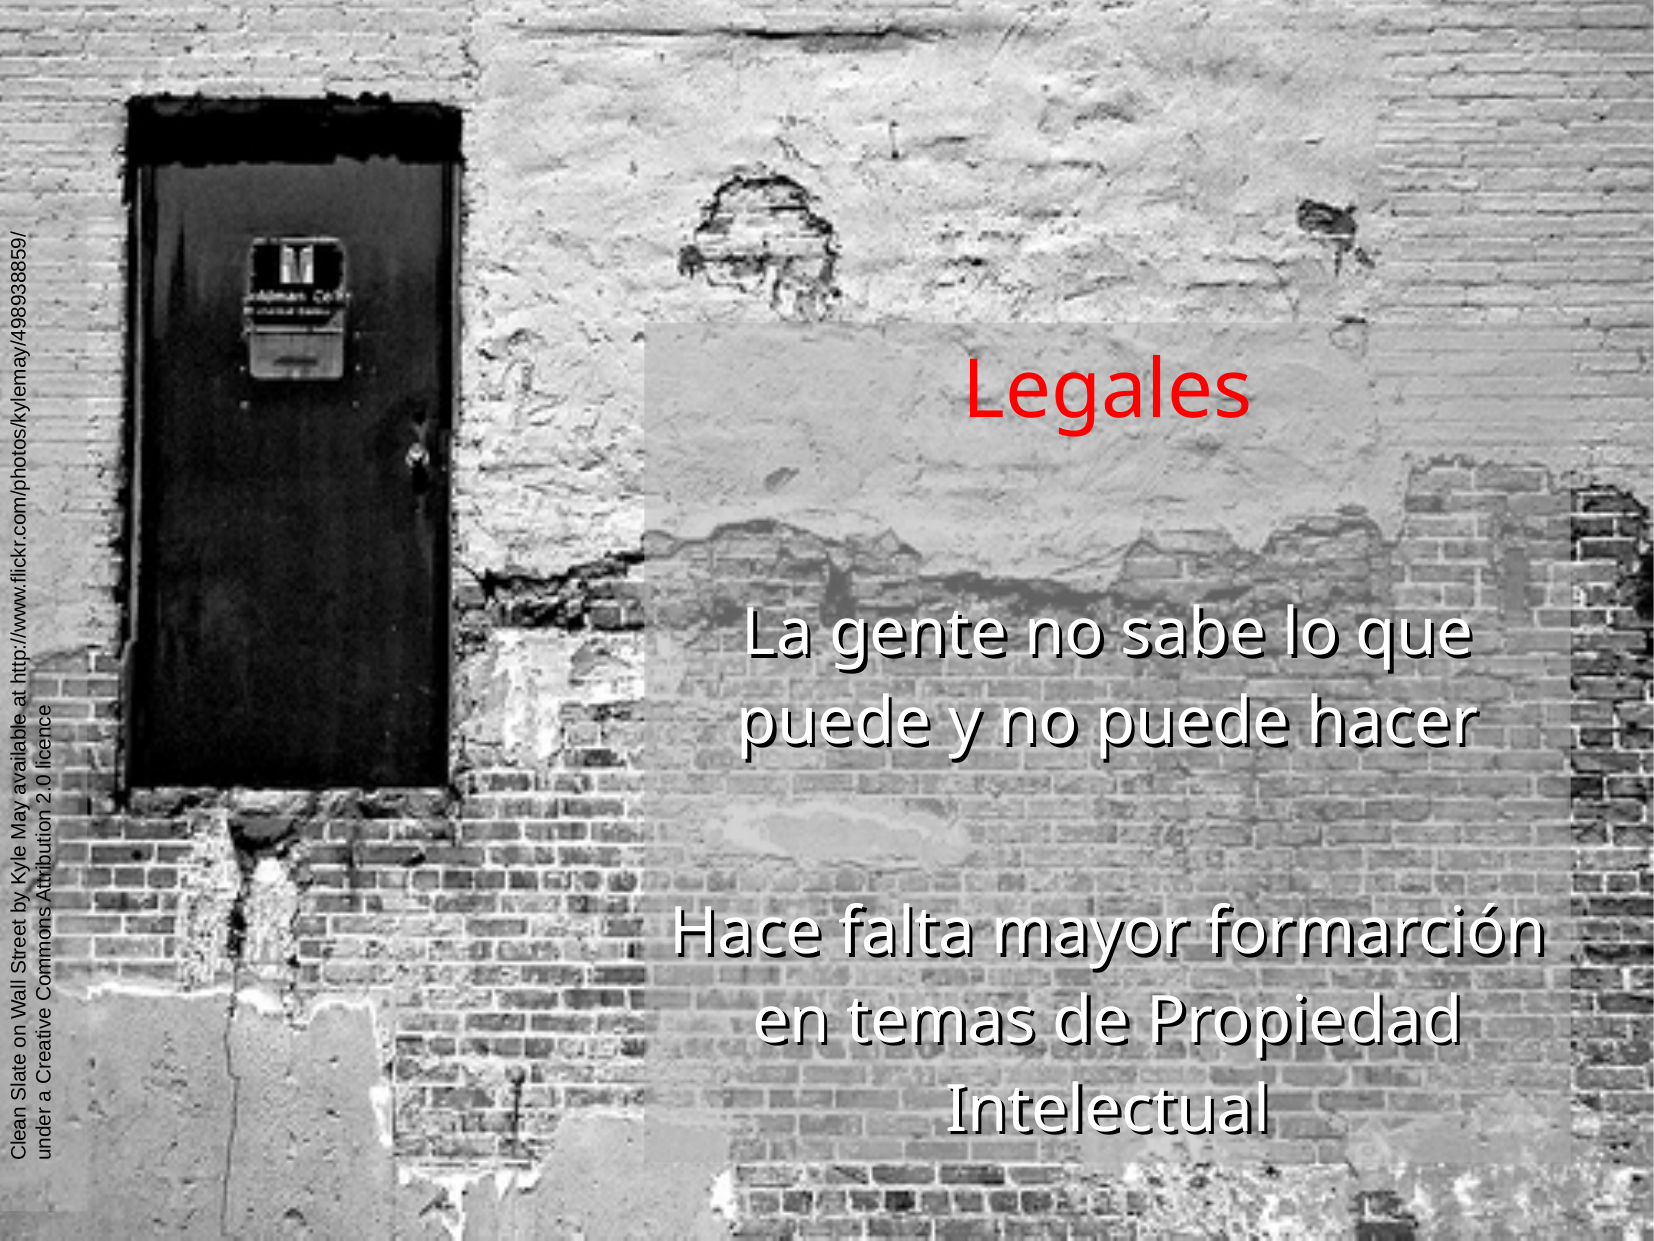

# Legales
La gente no sabe lo que puede y no puede hacer
Hace falta mayor formarción en temas de Propiedad Intelectual
Clean Slate on Wall Street by Kyle May available at http://www.flickr.com/photos/kylemay/498938859/
under a Creative Commons Attribution 2.0 licence